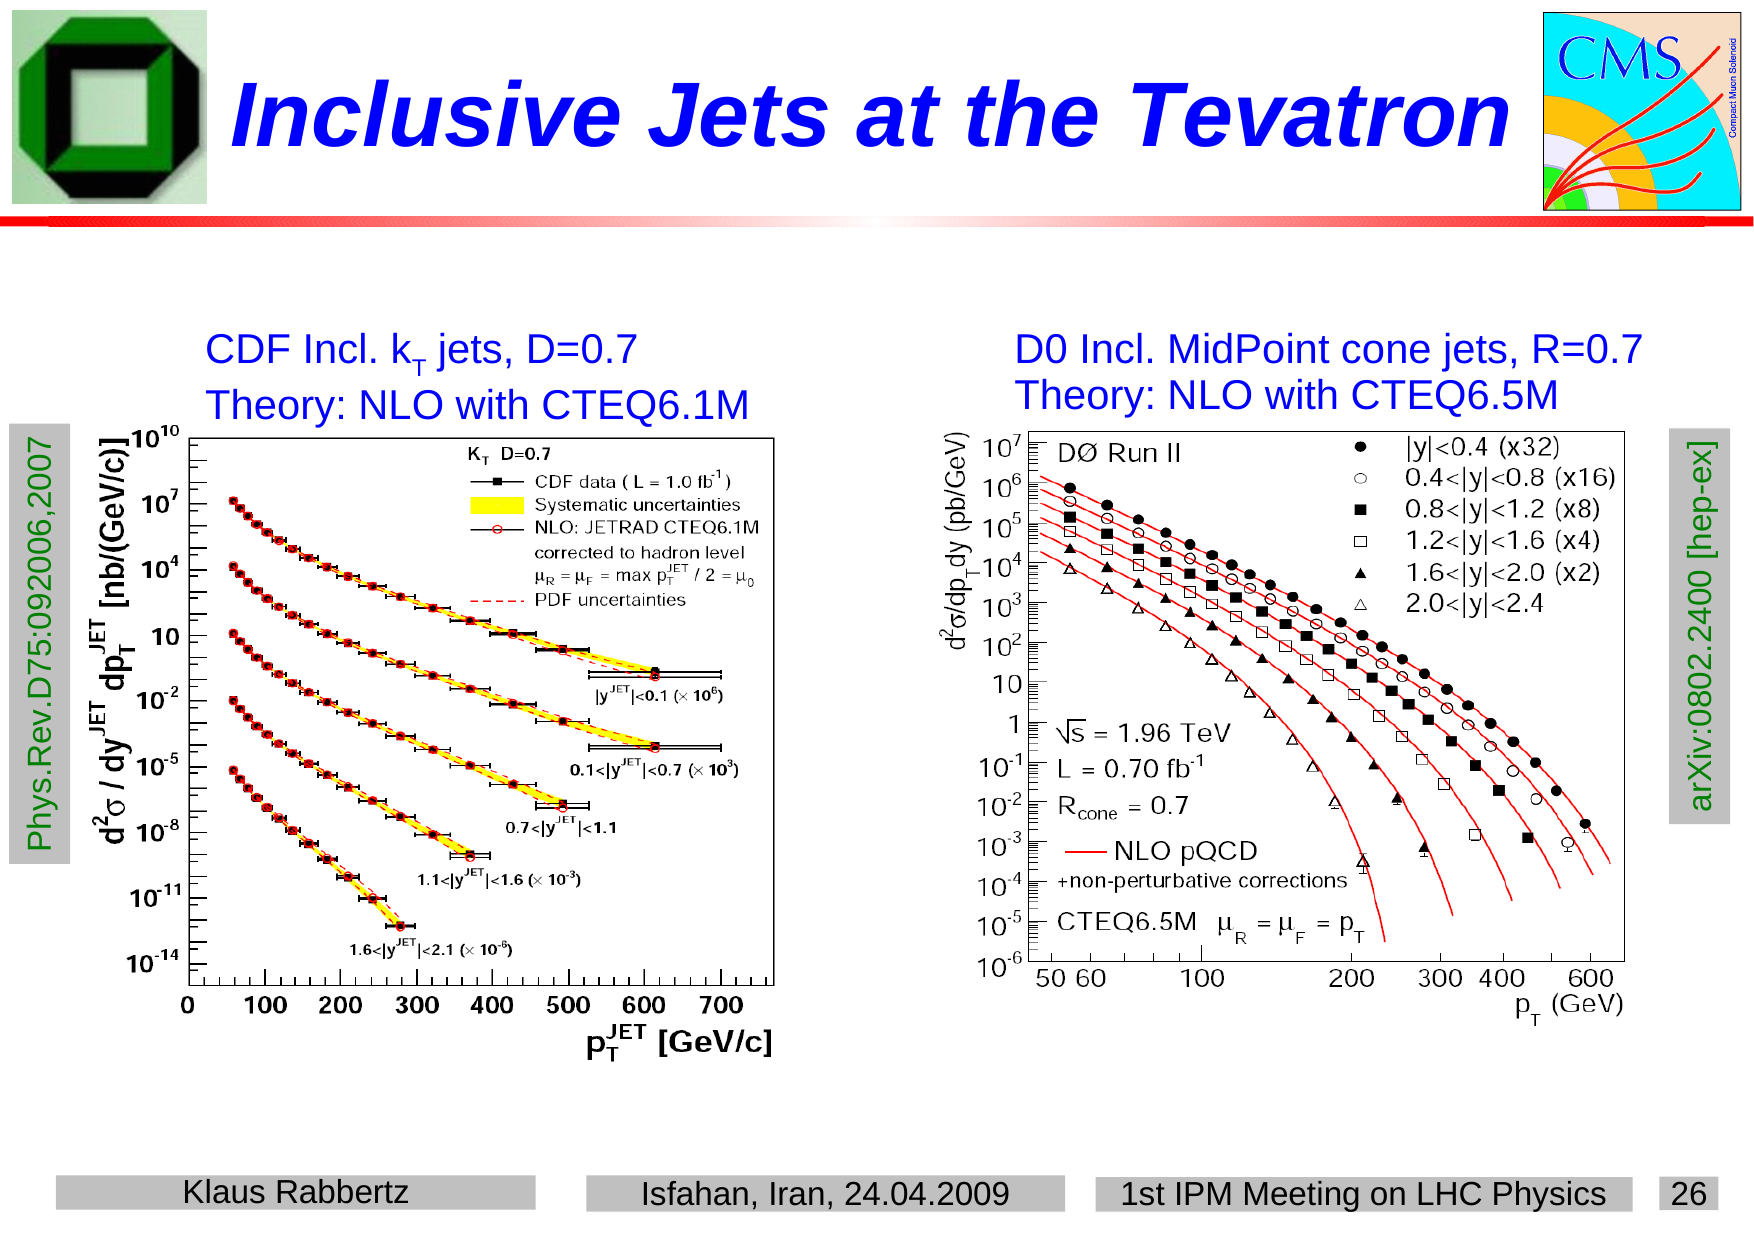

# Inclusive Jets at the Tevatron
CDF Incl. kT jets, D=0.7
Theory: NLO with CTEQ6.1M
D0 Incl. MidPoint cone jets, R=0.7
Theory: NLO with CTEQ6.5M
arXiv:0802.2400 [hep-ex]
Phys.Rev.D75:092006,2007